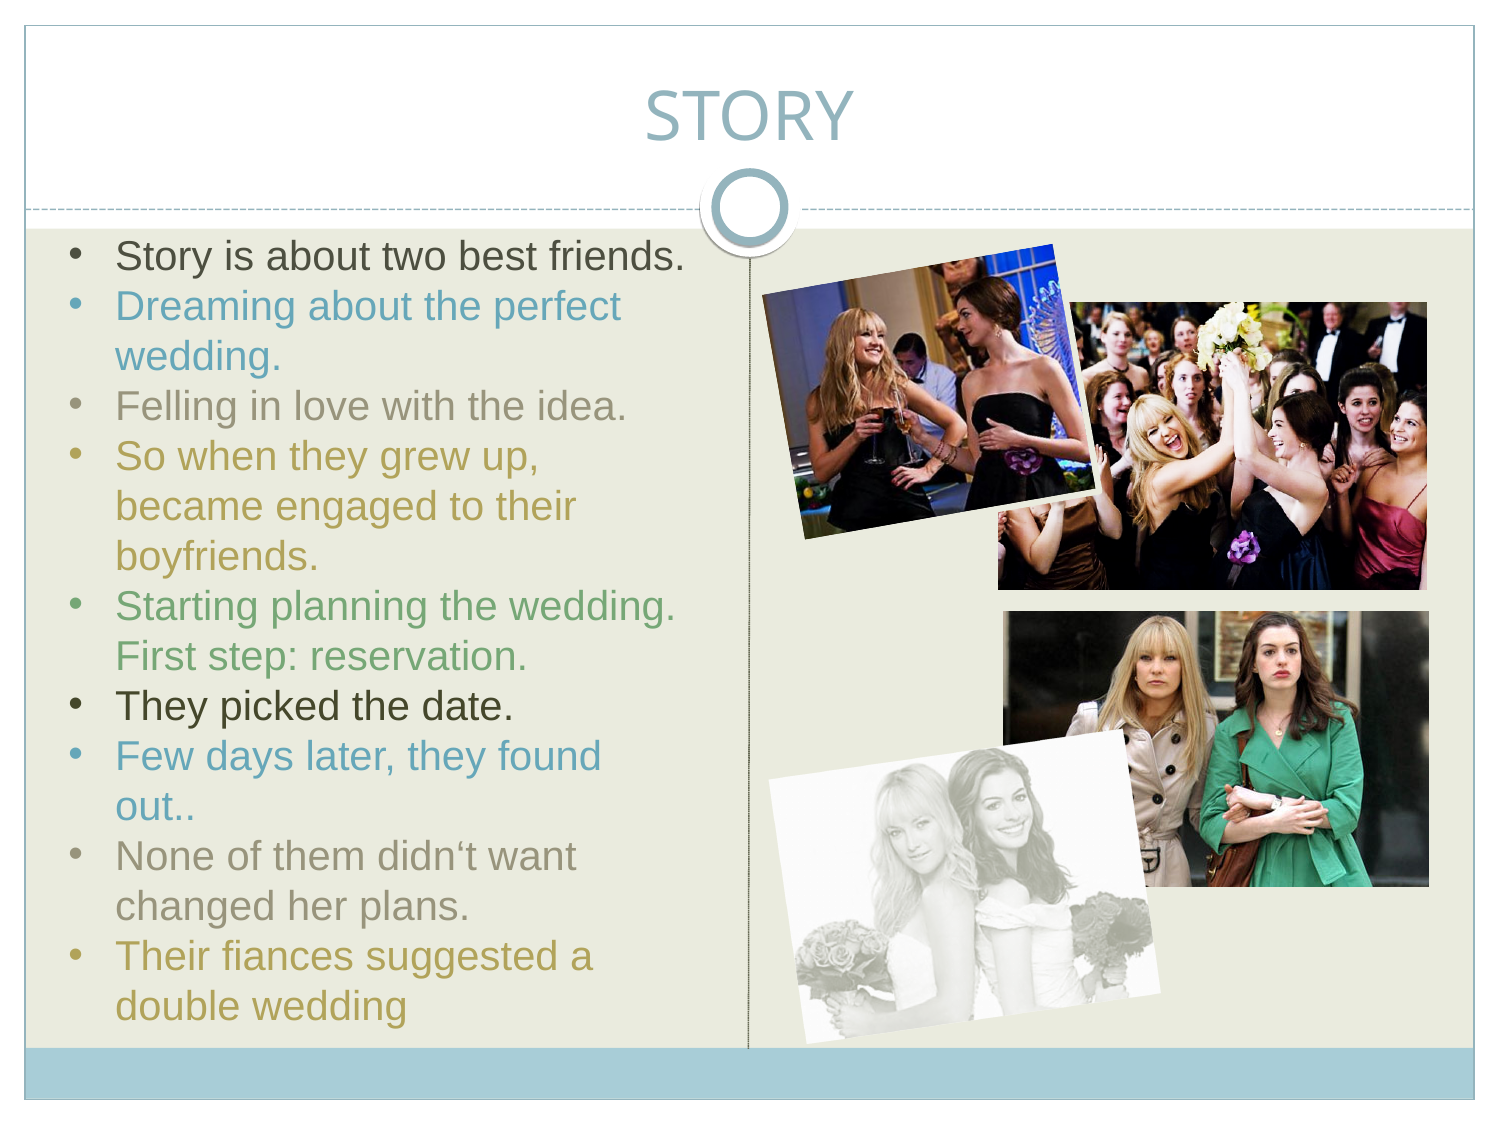

# STORY
Story is about two best friends.
Dreaming about the perfect wedding.
Felling in love with the idea.
So when they grew up, became engaged to their boyfriends.
Starting planning the wedding. First step: reservation.
They picked the date.
Few days later, they found out..
None of them didn‘t want changed her plans.
Their fiances suggested a double wedding